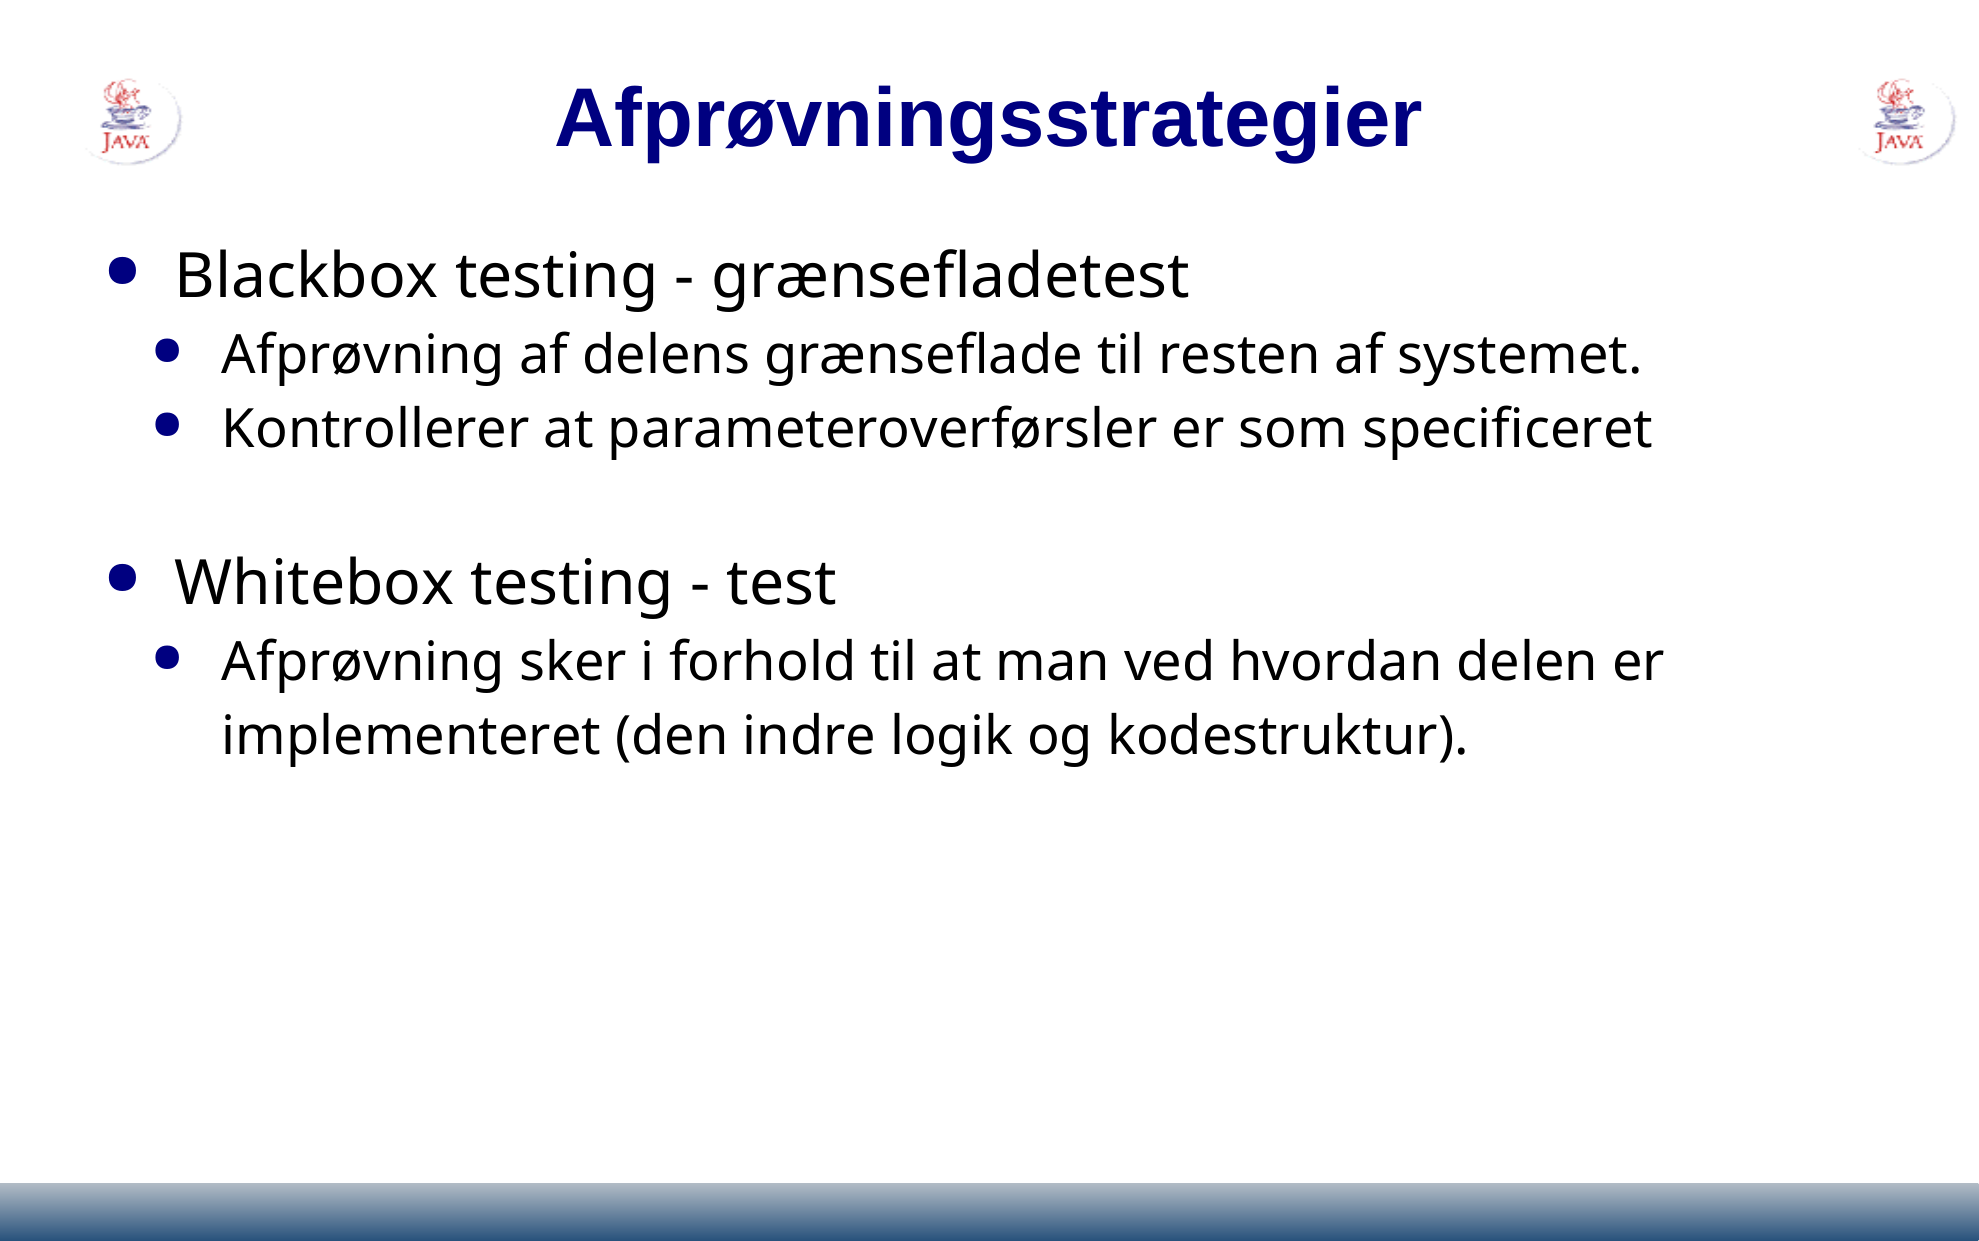

# Afprøvningsstrategier
Blackbox testing - grænsefladetest
Afprøvning af delens grænseflade til resten af systemet.
Kontrollerer at parameteroverførsler er som specificeret
Whitebox testing - test
Afprøvning sker i forhold til at man ved hvordan delen er implementeret (den indre logik og kodestruktur).